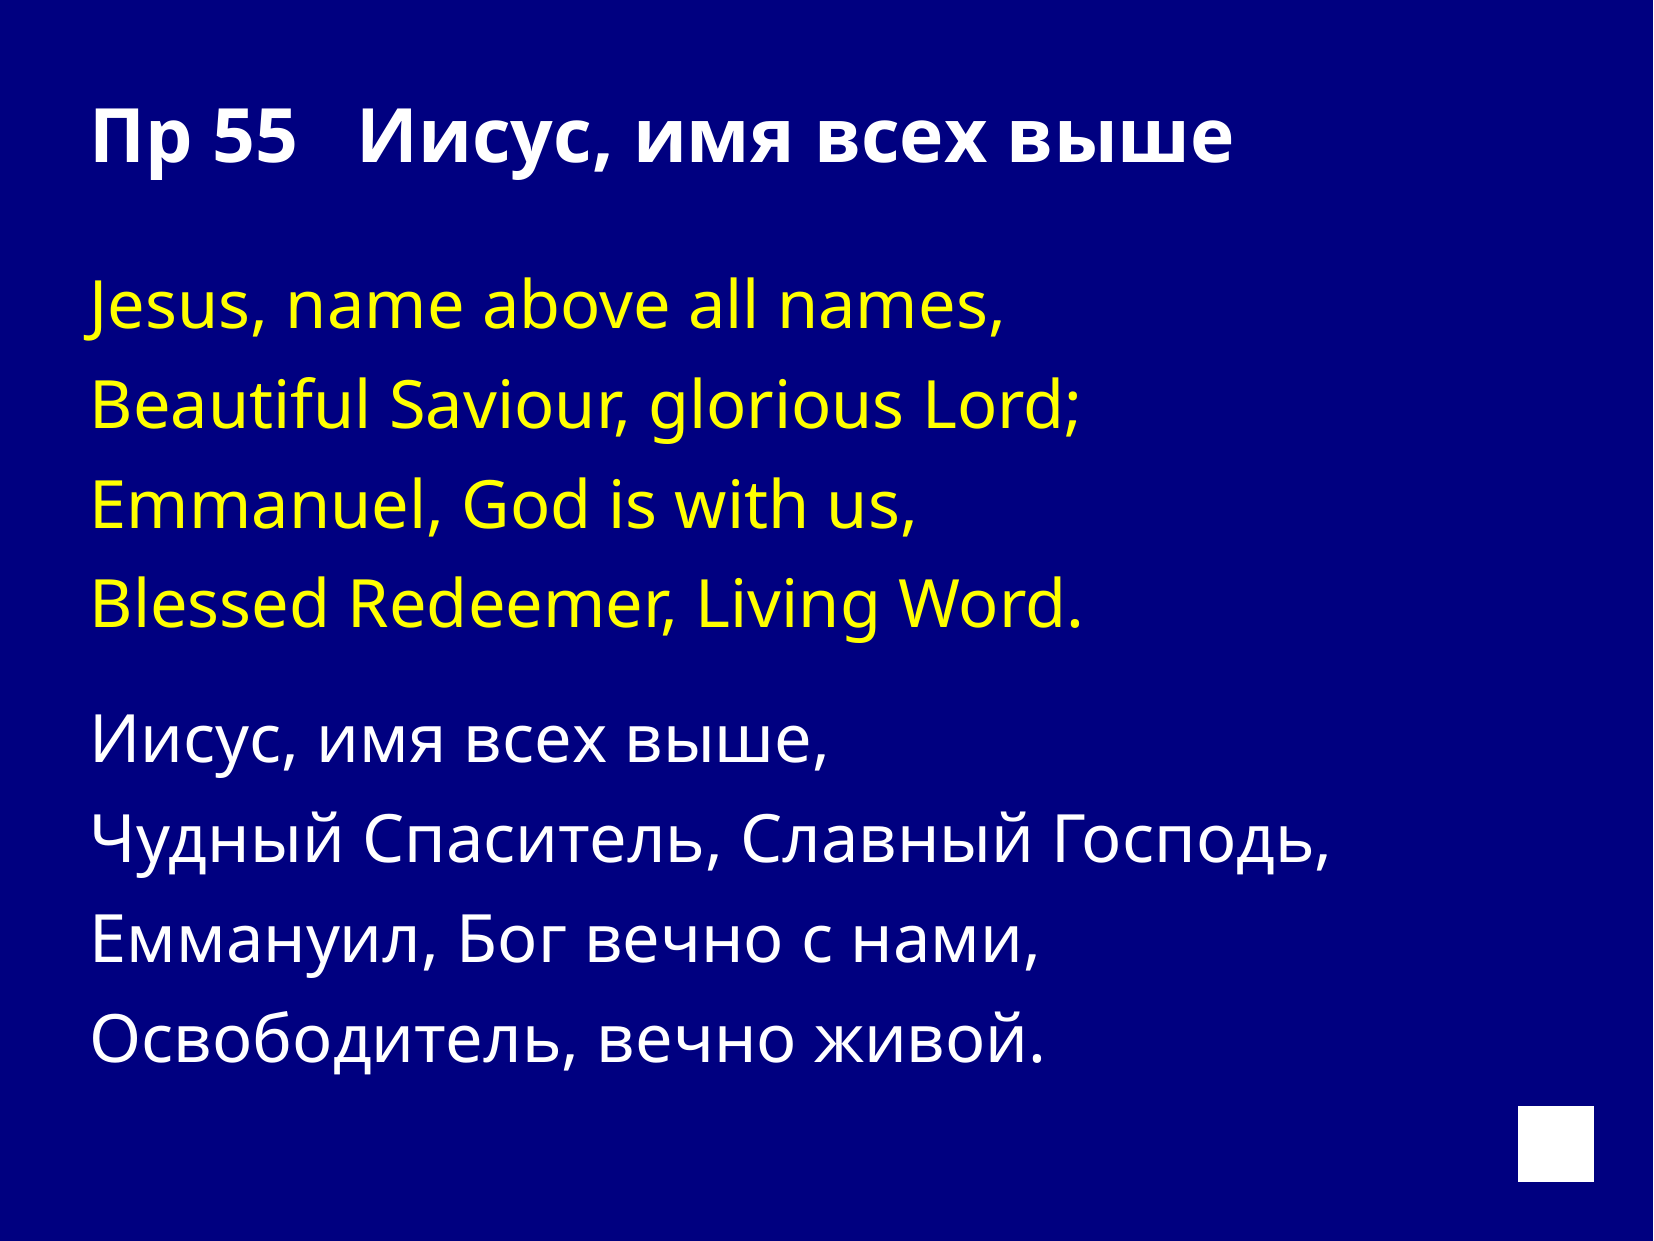

Пр 55 Иисус, имя всех выше
Jesus, name above all names,
Beautiful Saviour, glorious Lord;
Emmanuel, God is with us,
Blessed Redeemer, Living Word.
Иисус, имя всех выше,
Чудный Спаситель, Славный Господь,
Еммануил, Бог вечно с нами,
Освободитель, вечно живой.